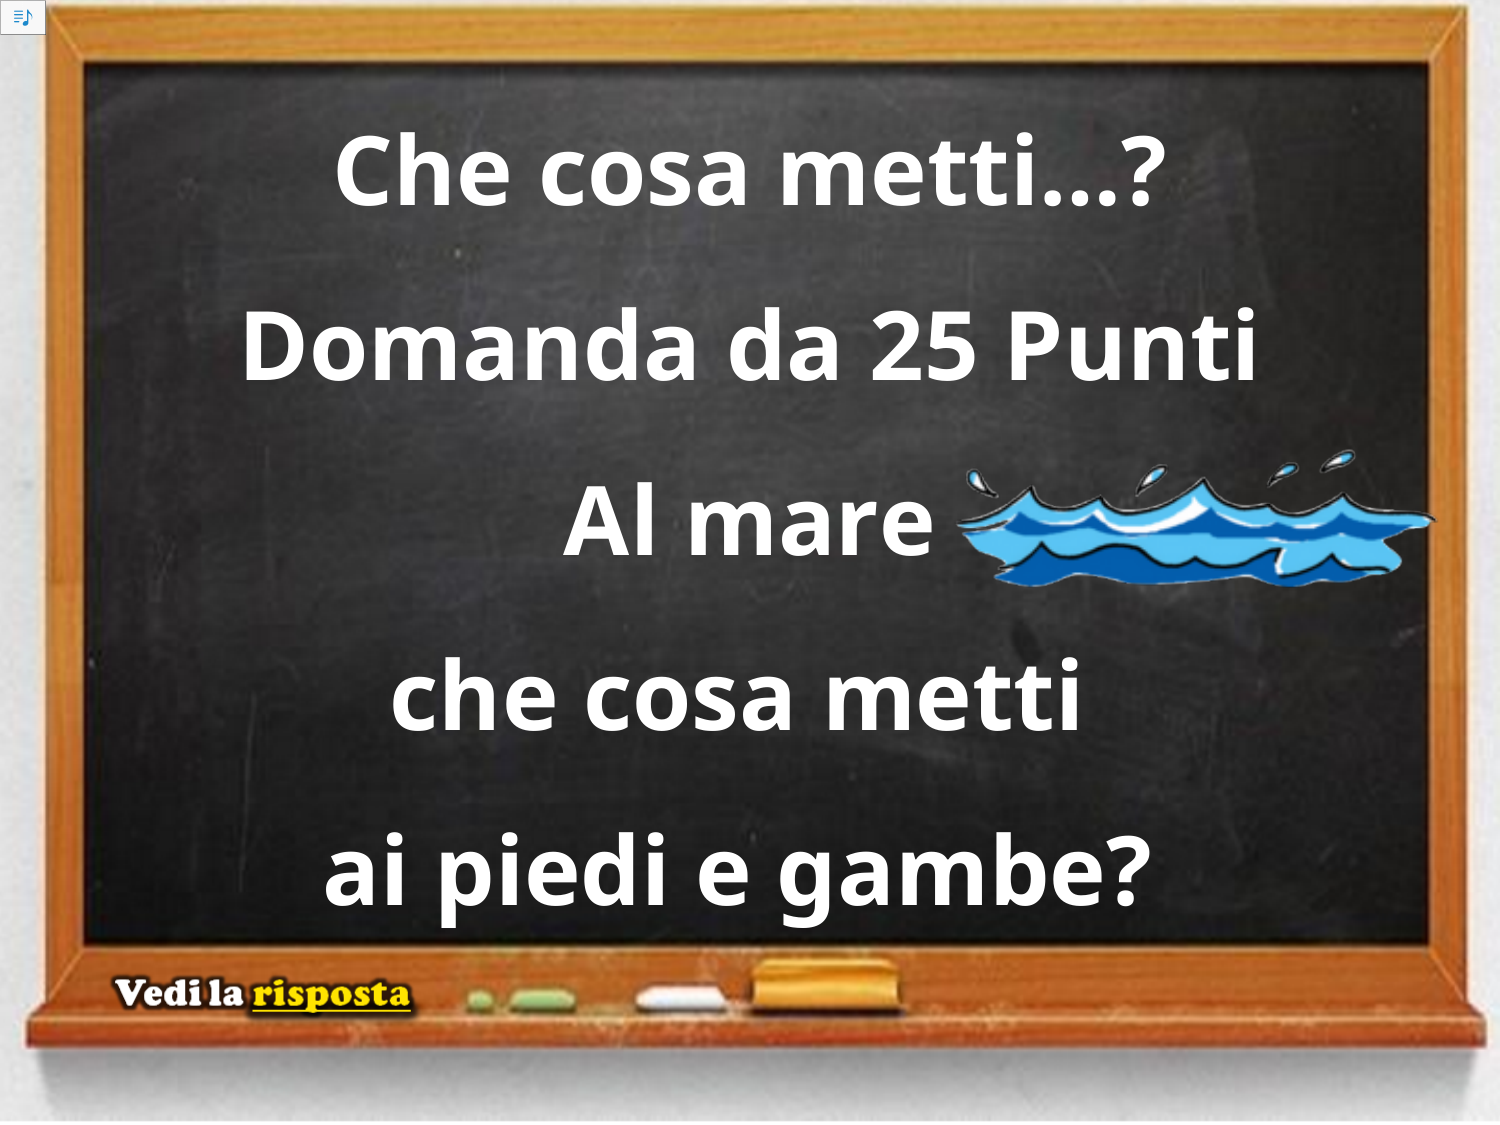

Che cosa metti…?
Domanda da 25 Punti
Al mare
che cosa metti
ai piedi e gambe?